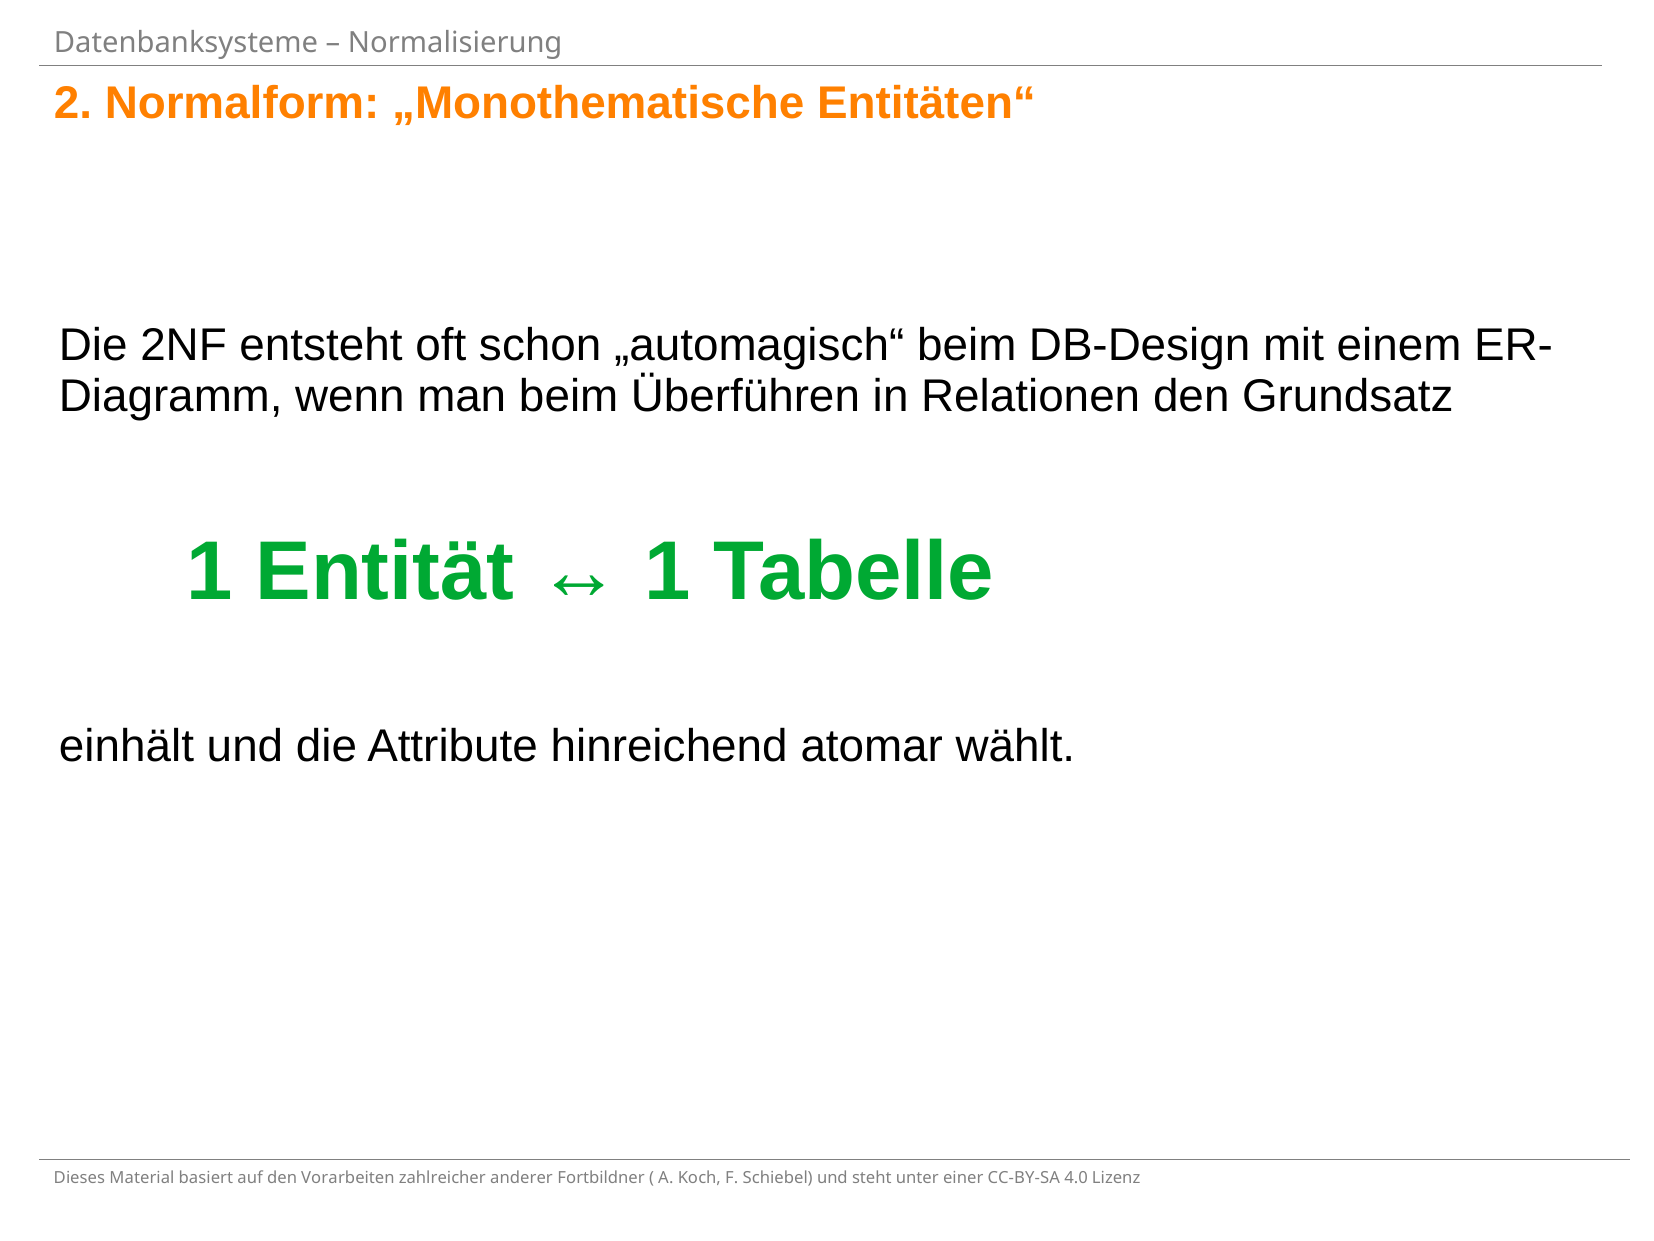

Datenbanksysteme – Normalisierung
2. Normalform: „Monothematische Entitäten“
# Die 2NF entsteht oft schon „automagisch“ beim DB-Design mit einem ER-Diagramm, wenn man beim Überführen in Relationen den Grundsatz
 1 Entität ↔ 1 Tabelle
einhält und die Attribute hinreichend atomar wählt.